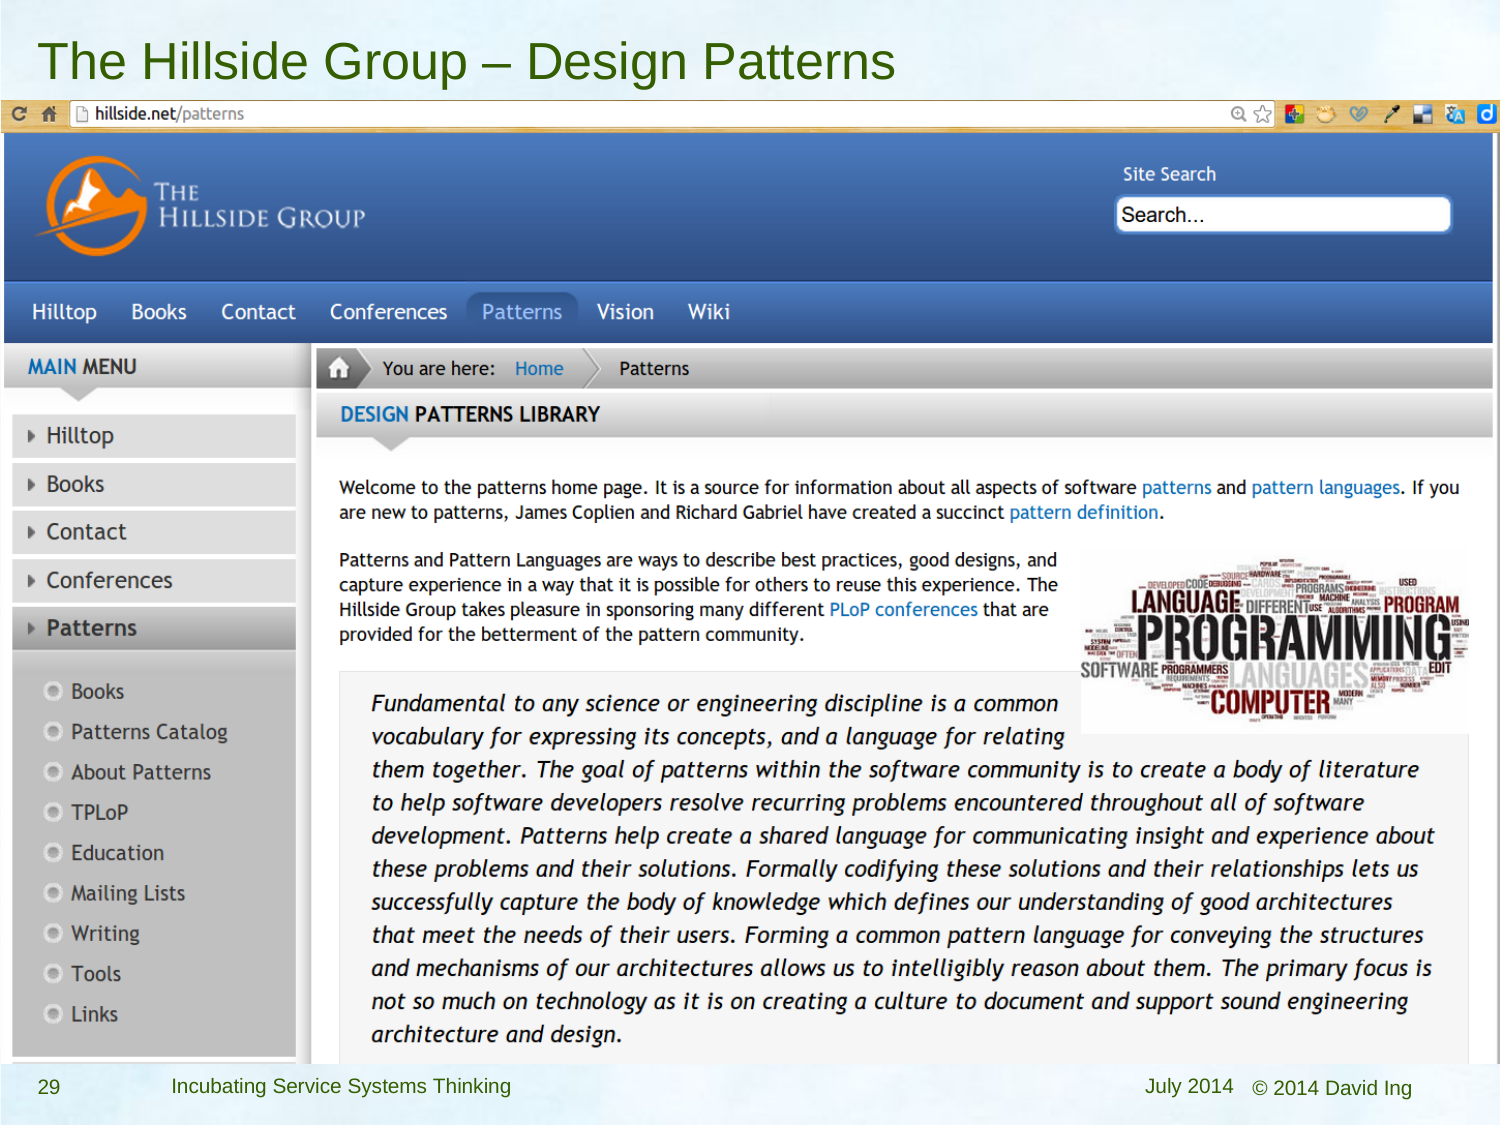

# The Hillside Group – Design Patterns
Source: http://hillside.net/patterns
Incubating Service Systems Thinking
July 2014
29